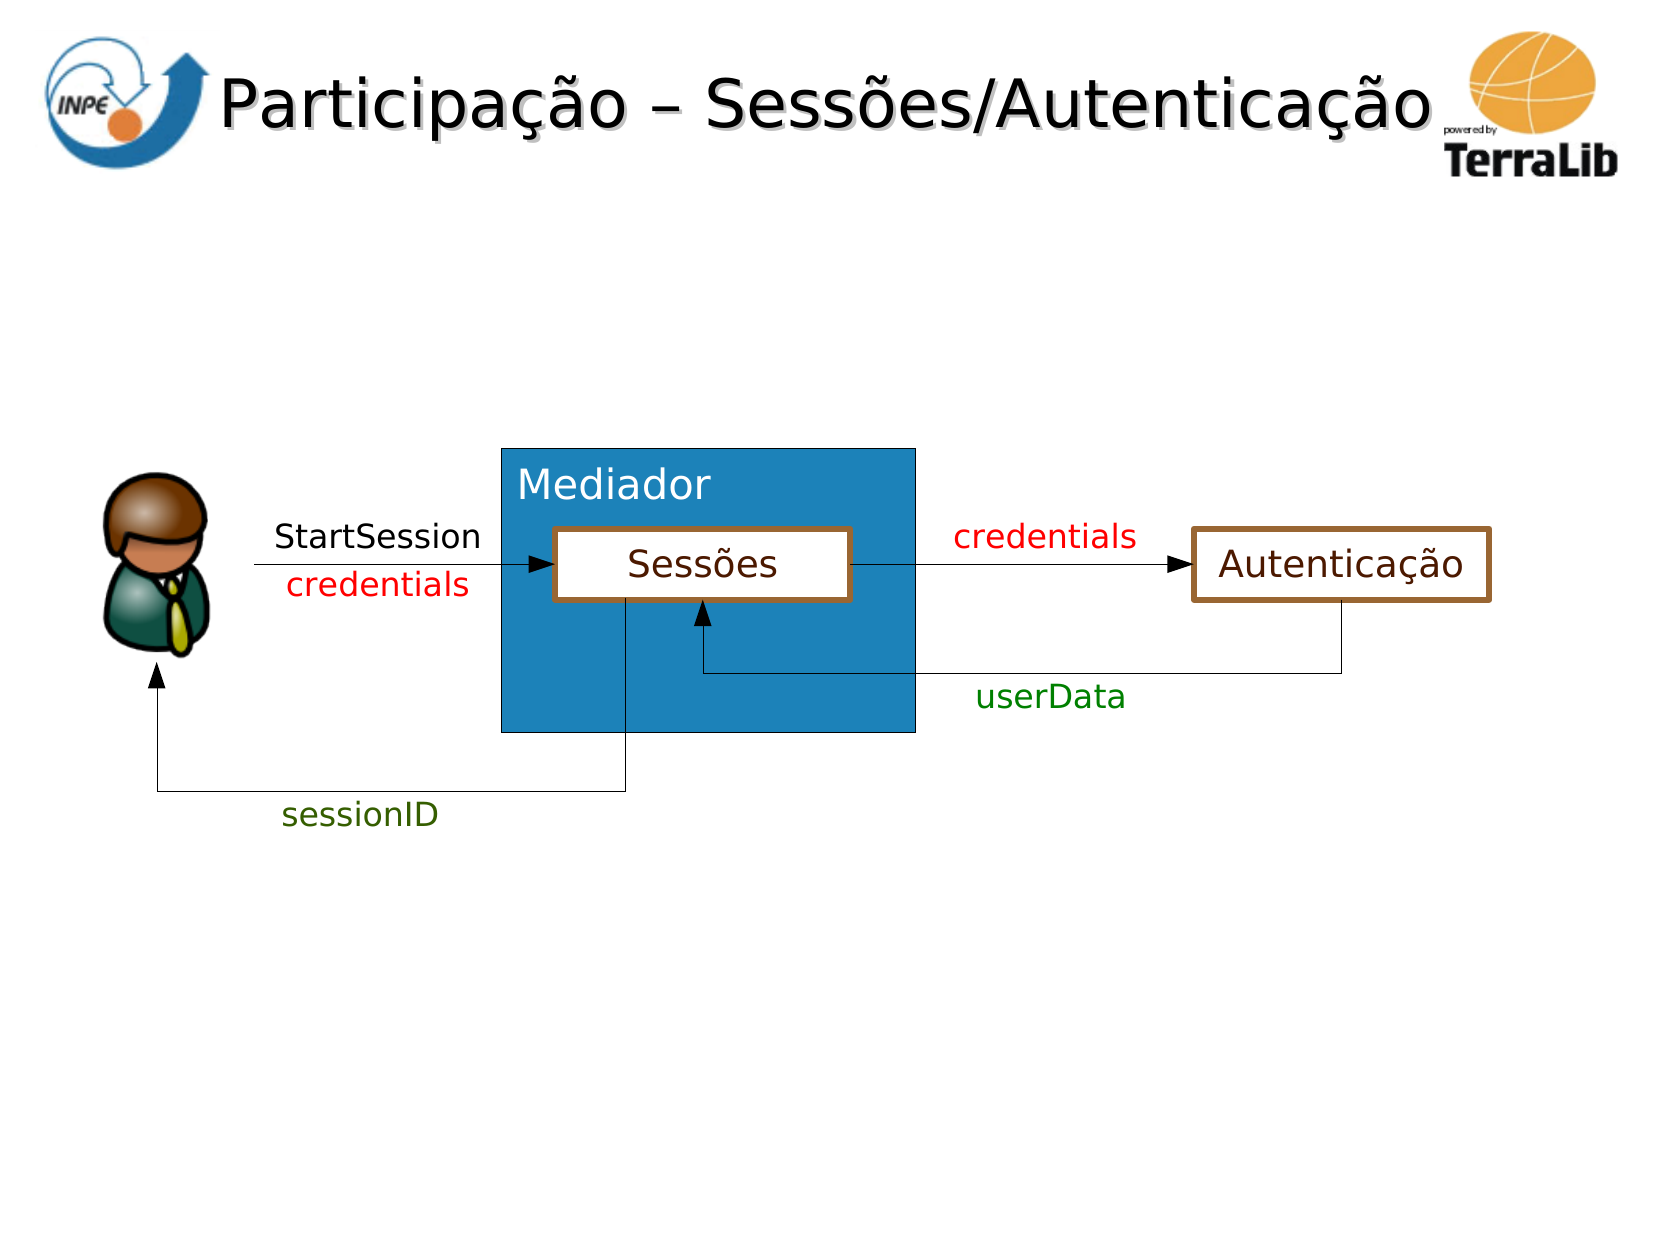

# Participação – Sessões/Autenticação
Mediador
StartSession
credentials
Sessões
Autenticação
credentials
userData
sessionID